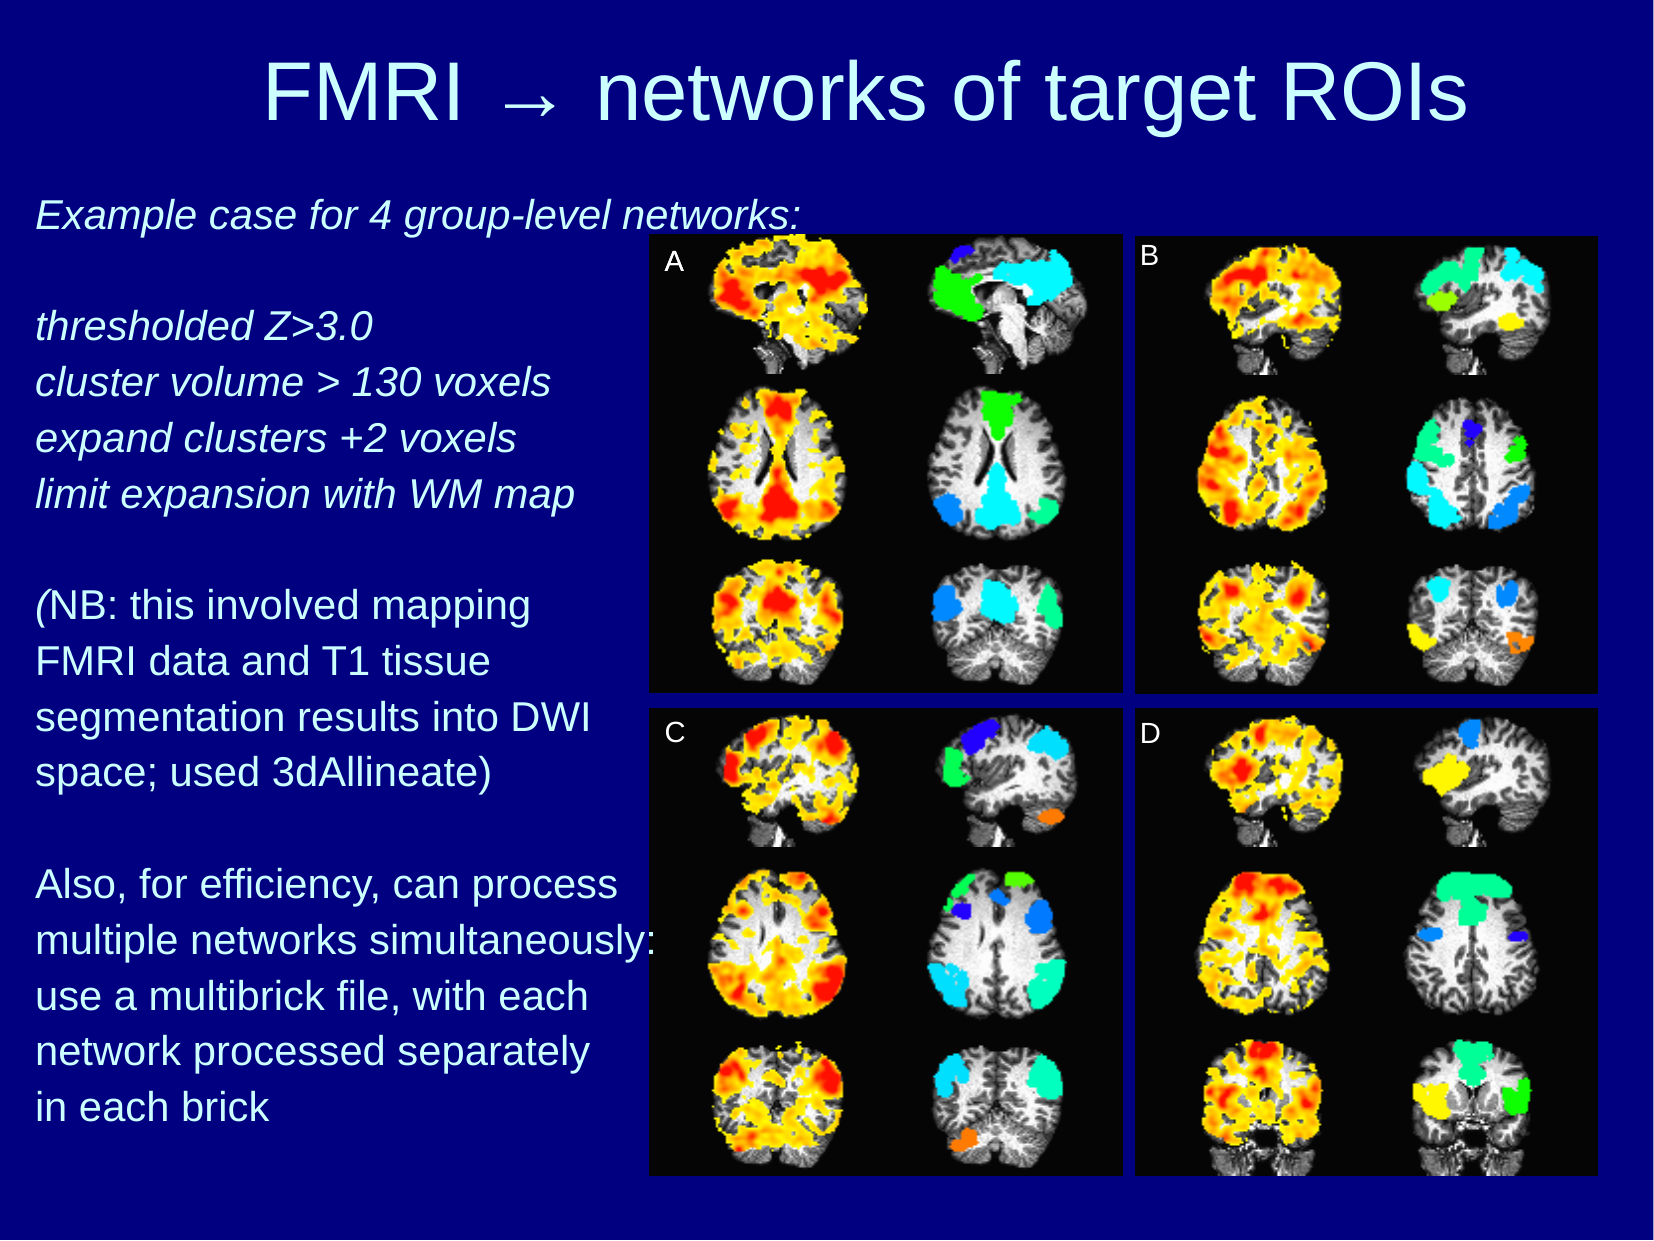

# FMRI → networks of target ROIs
Example case for 4 group-level networks:
thresholded Z>3.0
cluster volume > 130 voxels
expand clusters +2 voxels
limit expansion with WM map
(NB: this involved mapping
FMRI data and T1 tissue
segmentation results into DWI
space; used 3dAllineate)
Also, for efficiency, can process
multiple networks simultaneously:
use a multibrick file, with each
network processed separately
in each brick
B
A
A
C
D